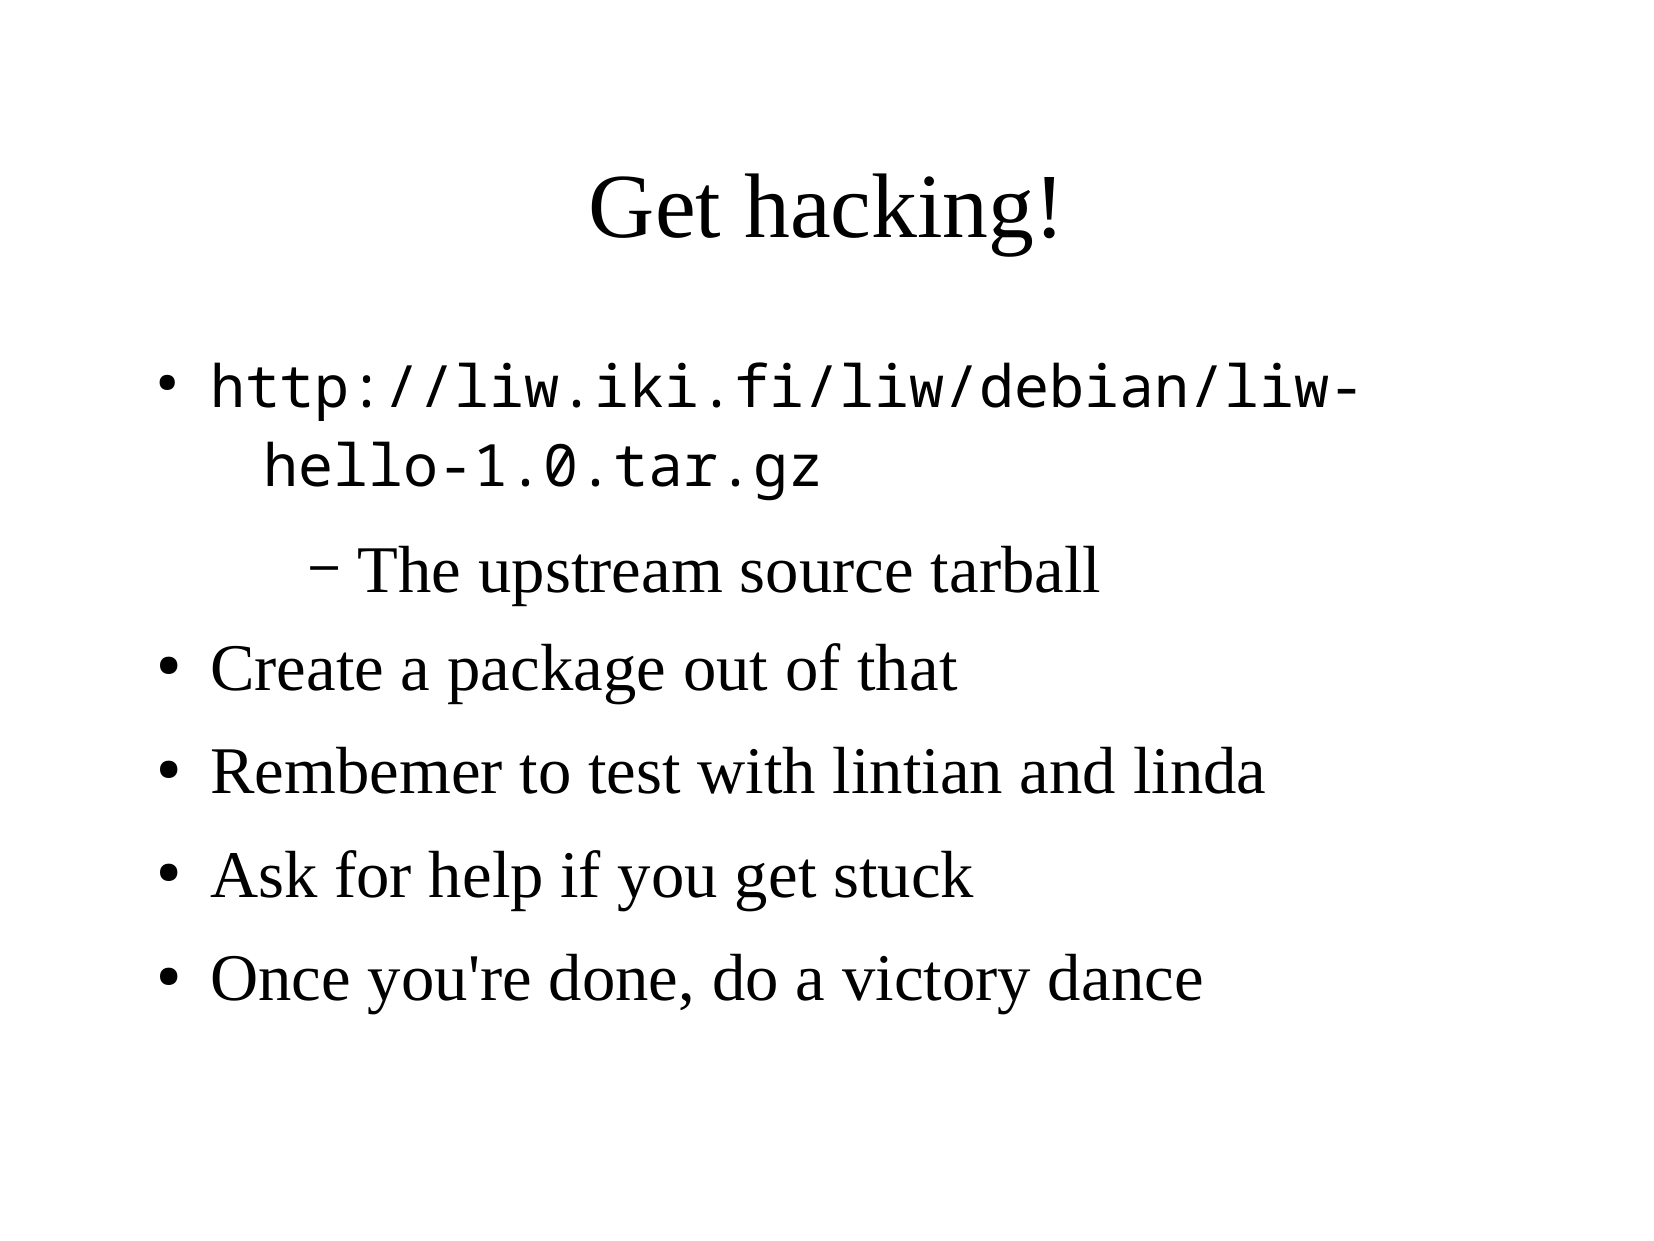

# Get hacking!
http://liw.iki.fi/liw/debian/liw-hello-1.0.tar.gz
The upstream source tarball
Create a package out of that
Rembemer to test with lintian and linda
Ask for help if you get stuck
Once you're done, do a victory dance